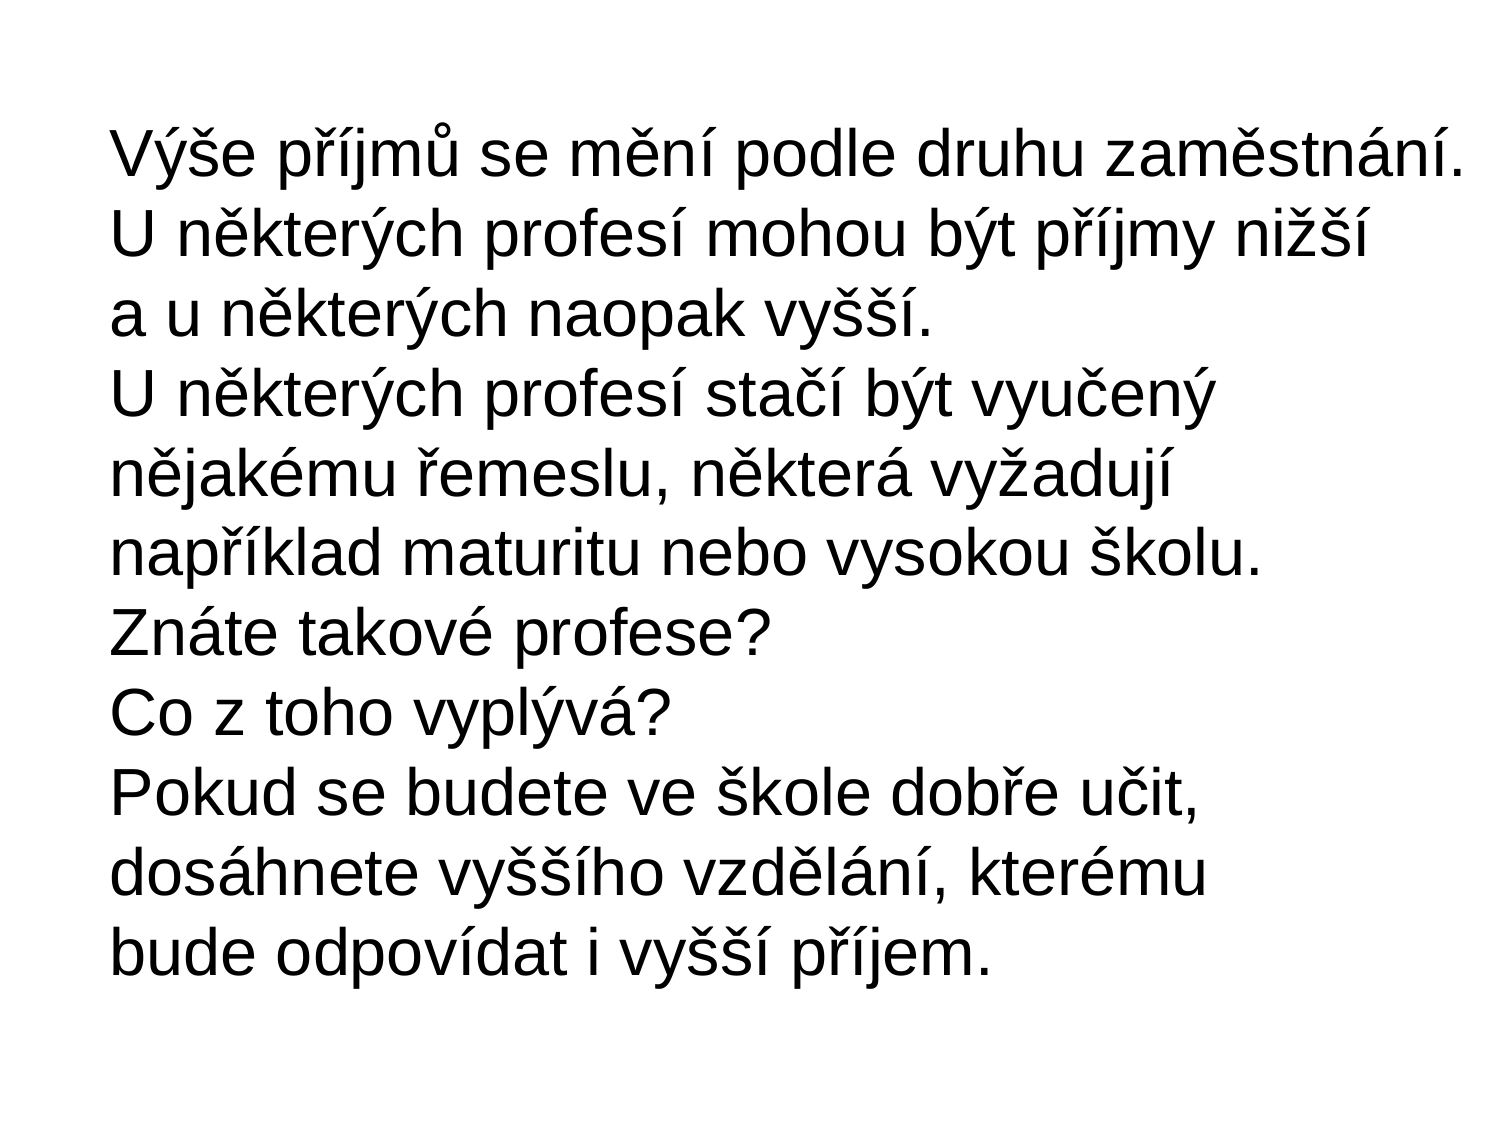

Výše příjmů se mění podle druhu zaměstnání.
U některých profesí mohou být příjmy nižší
a u některých naopak vyšší.
U některých profesí stačí být vyučený
nějakému řemeslu, některá vyžadují
například maturitu nebo vysokou školu.
Znáte takové profese?
Co z toho vyplývá?
Pokud se budete ve škole dobře učit,
dosáhnete vyššího vzdělání, kterému
bude odpovídat i vyšší příjem.